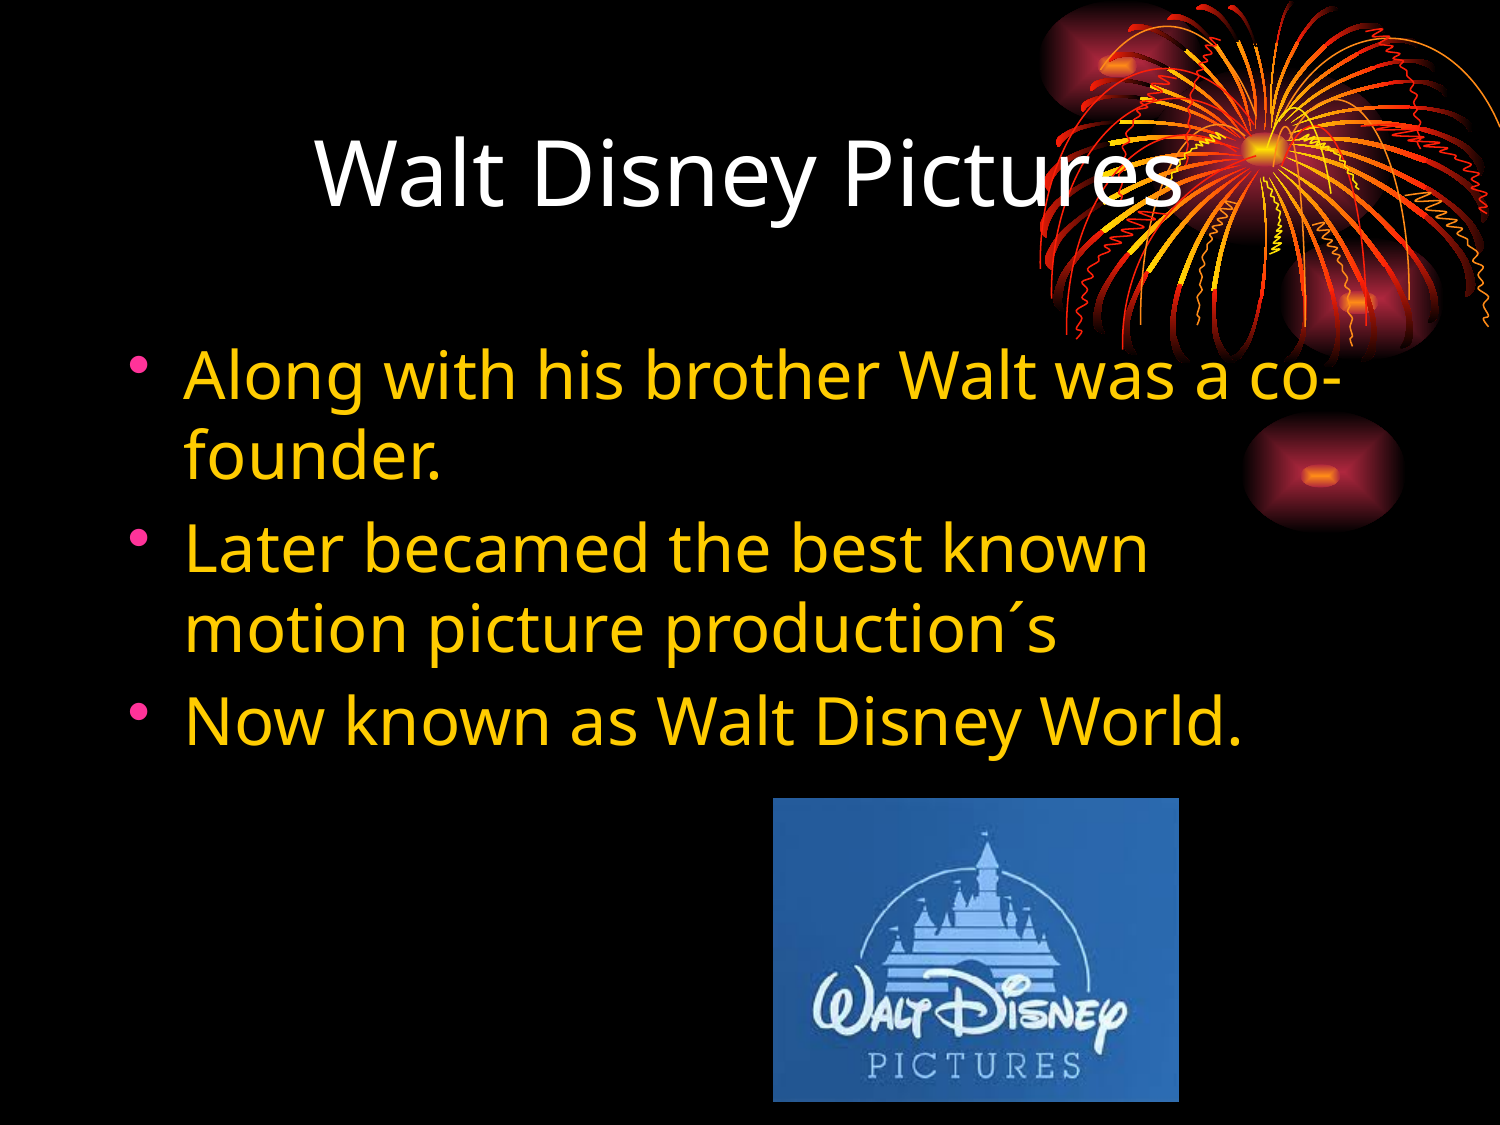

# Walt Disney Pictures
Along with his brother Walt was a co-founder.
Later becamed the best known motion picture production´s
Now known as Walt Disney World.